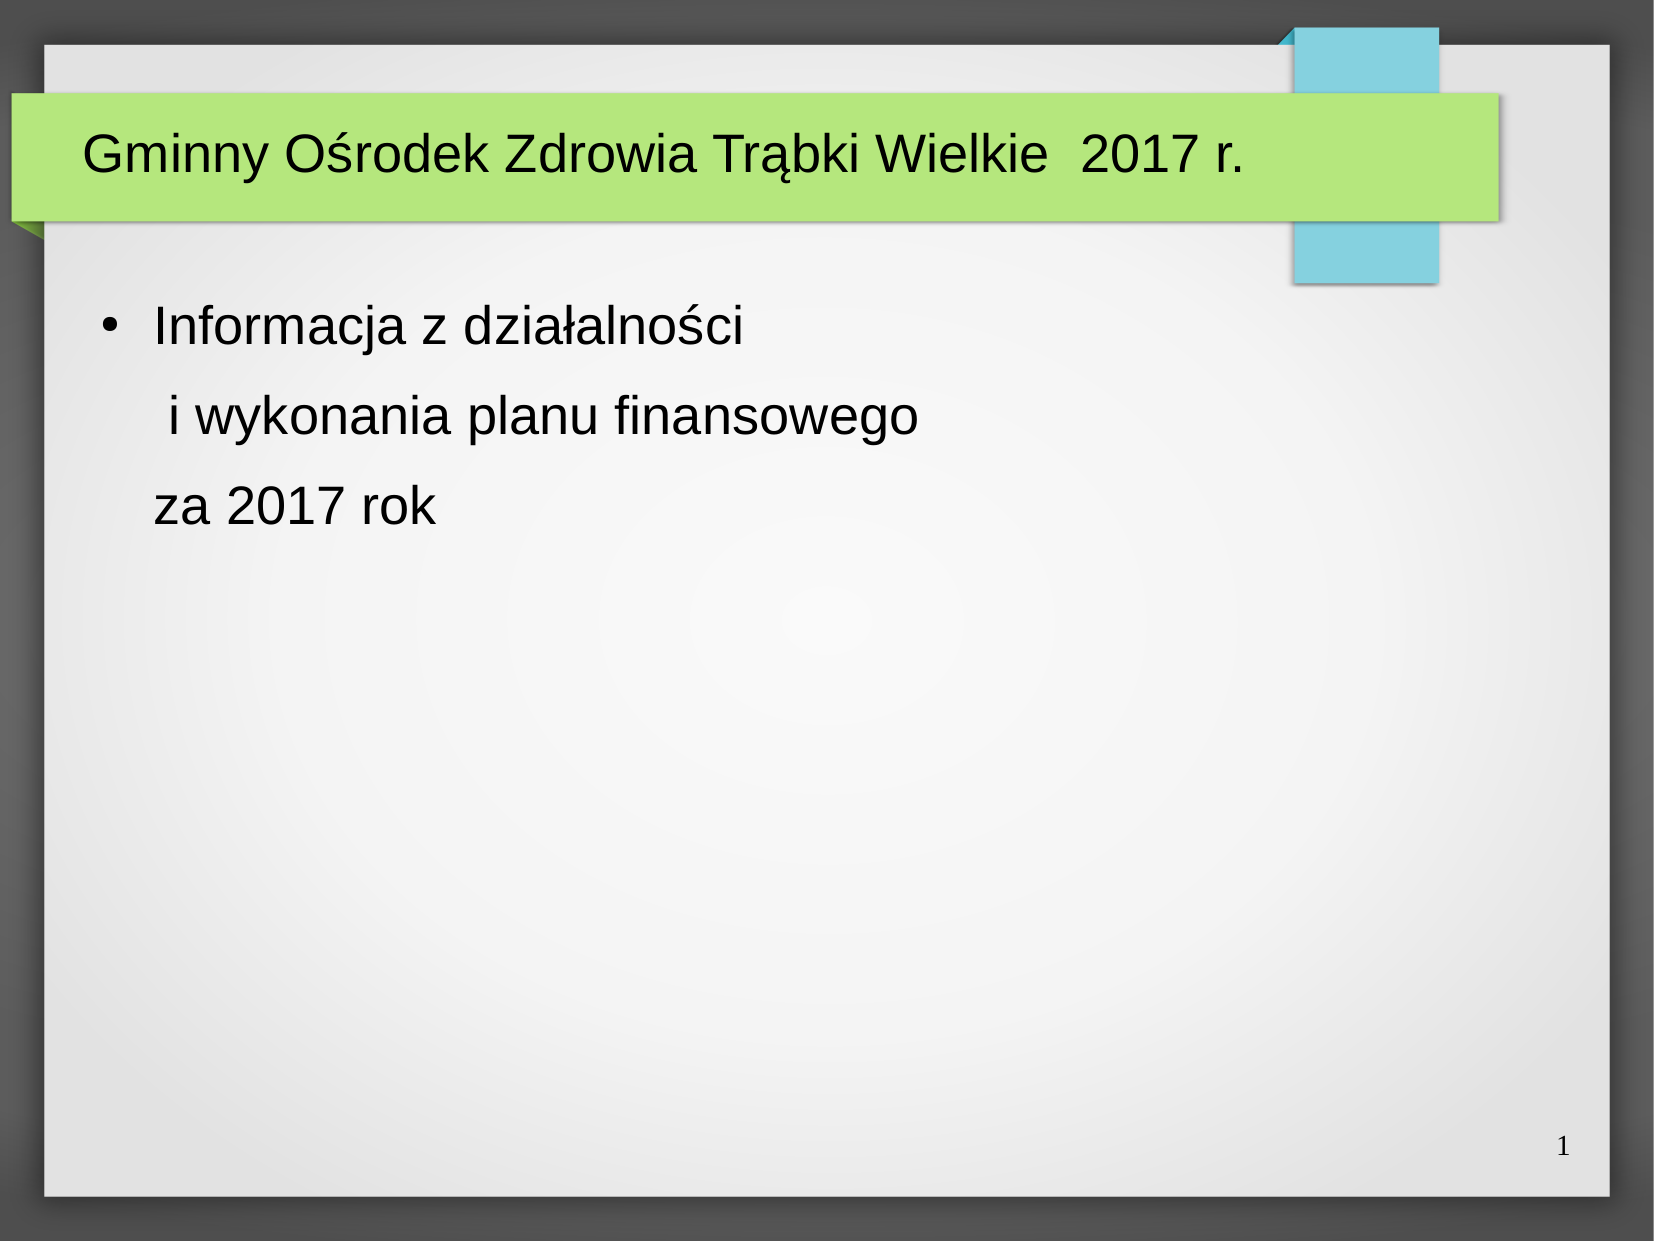

# Gminny Ośrodek Zdrowia Trąbki Wielkie 2017 r.
Informacja z działalności
 i wykonania planu finansowego
za 2017 rok
1